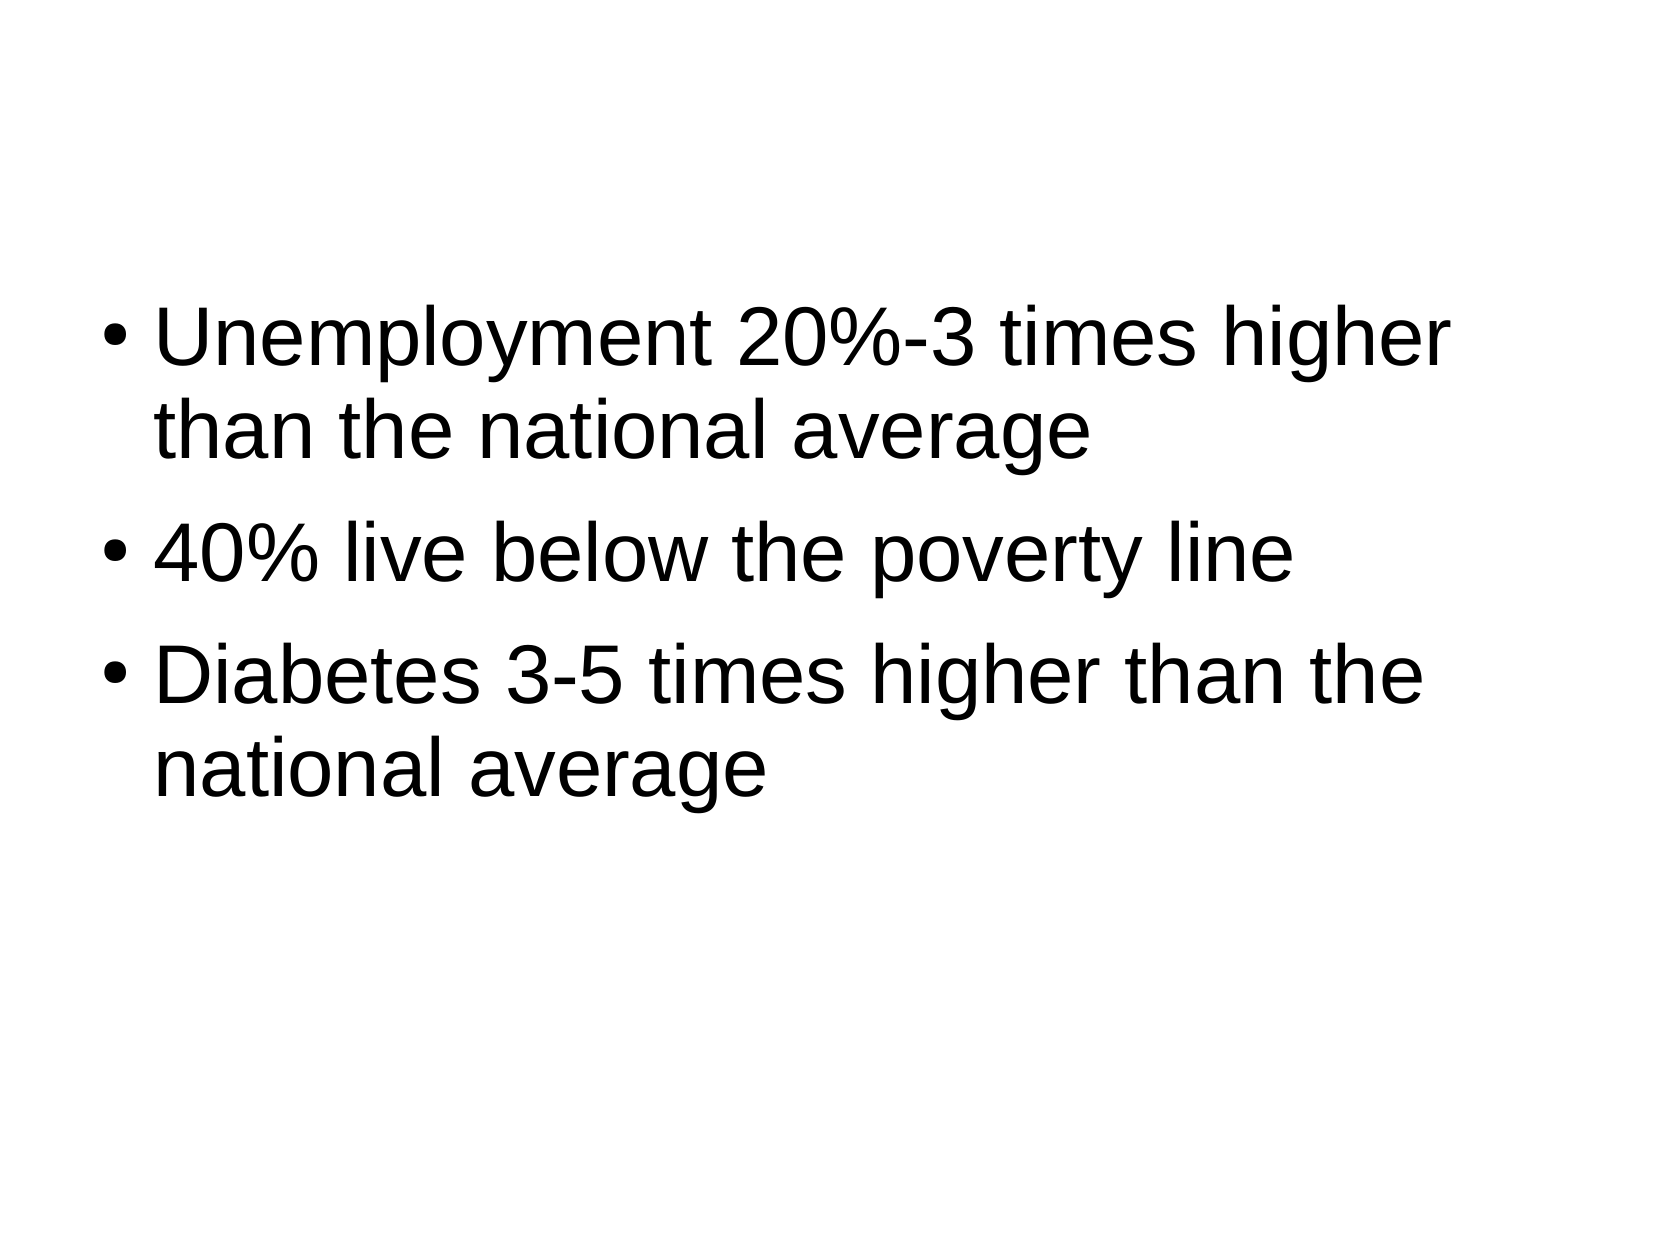

#
Unemployment 20%-3 times higher than the national average
40% live below the poverty line
Diabetes 3-5 times higher than the national average